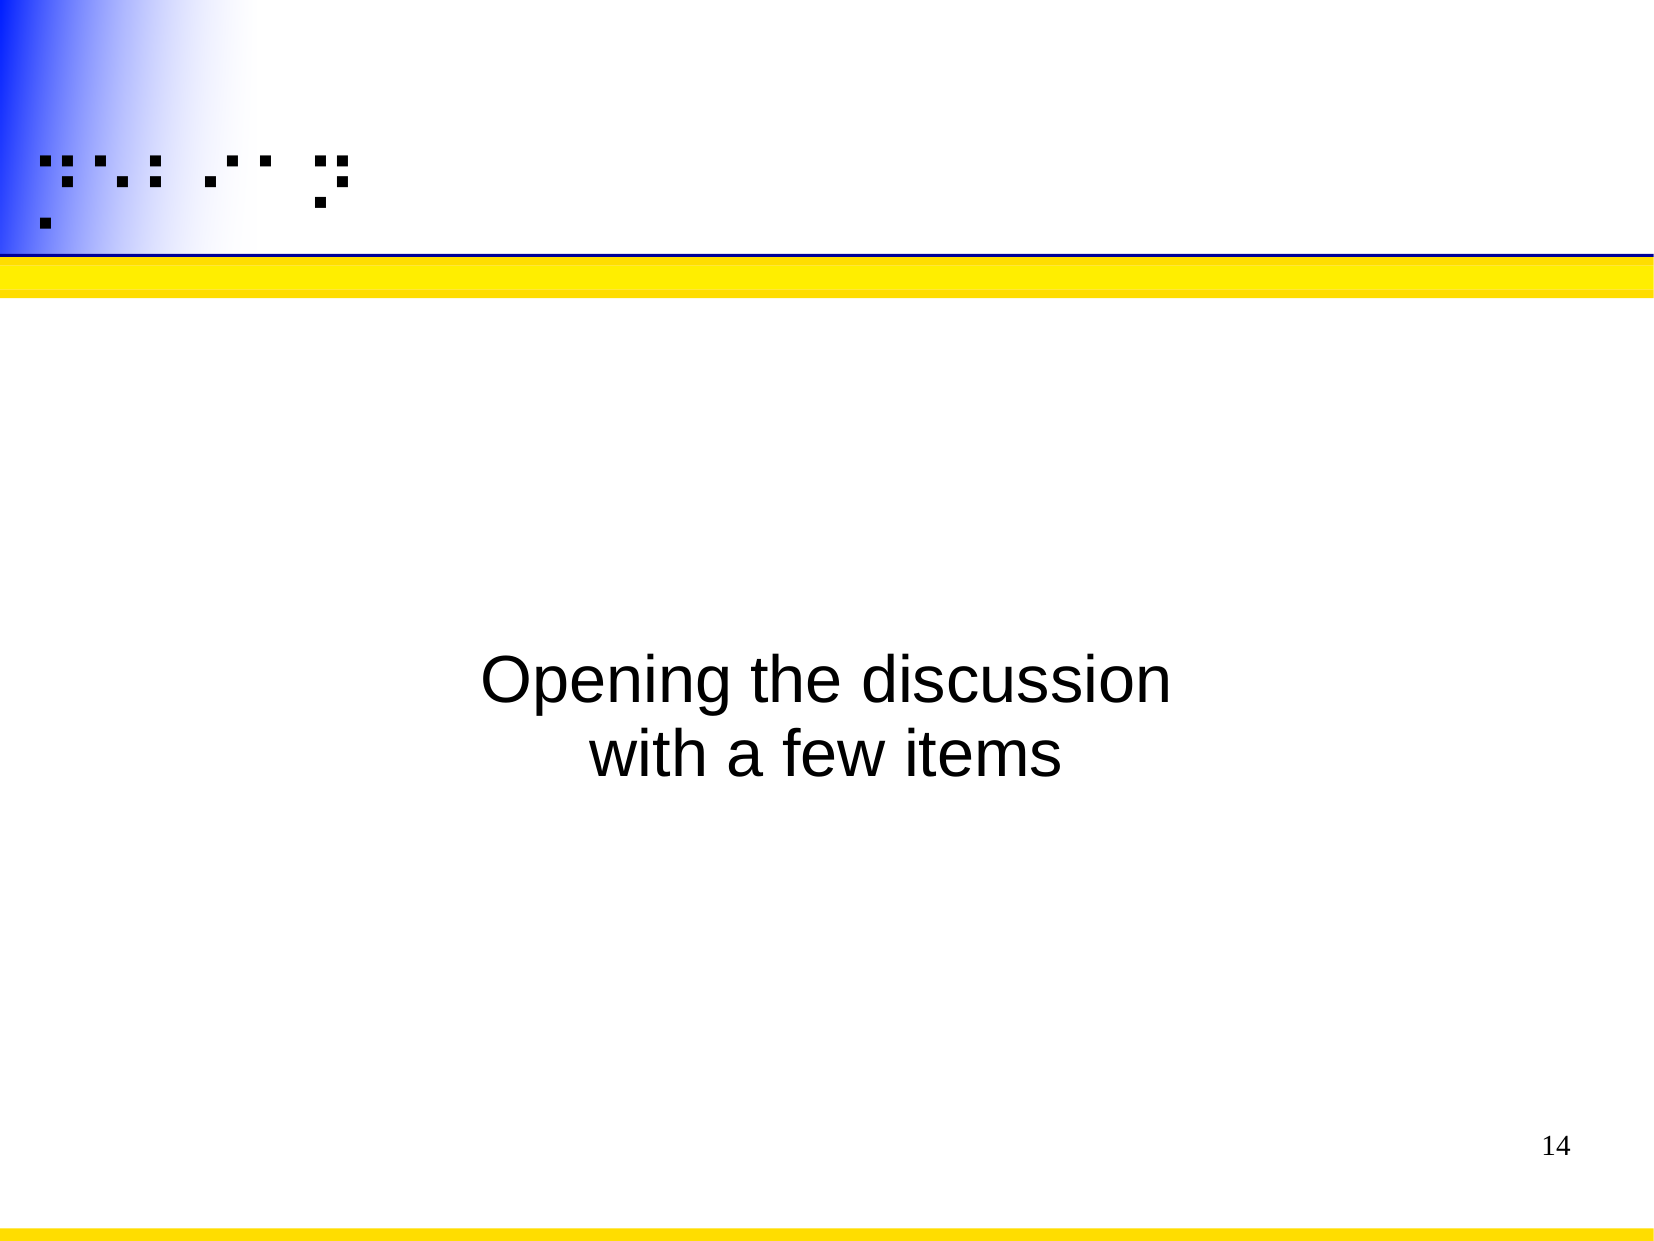

#
Opening the discussion
with a few items
14